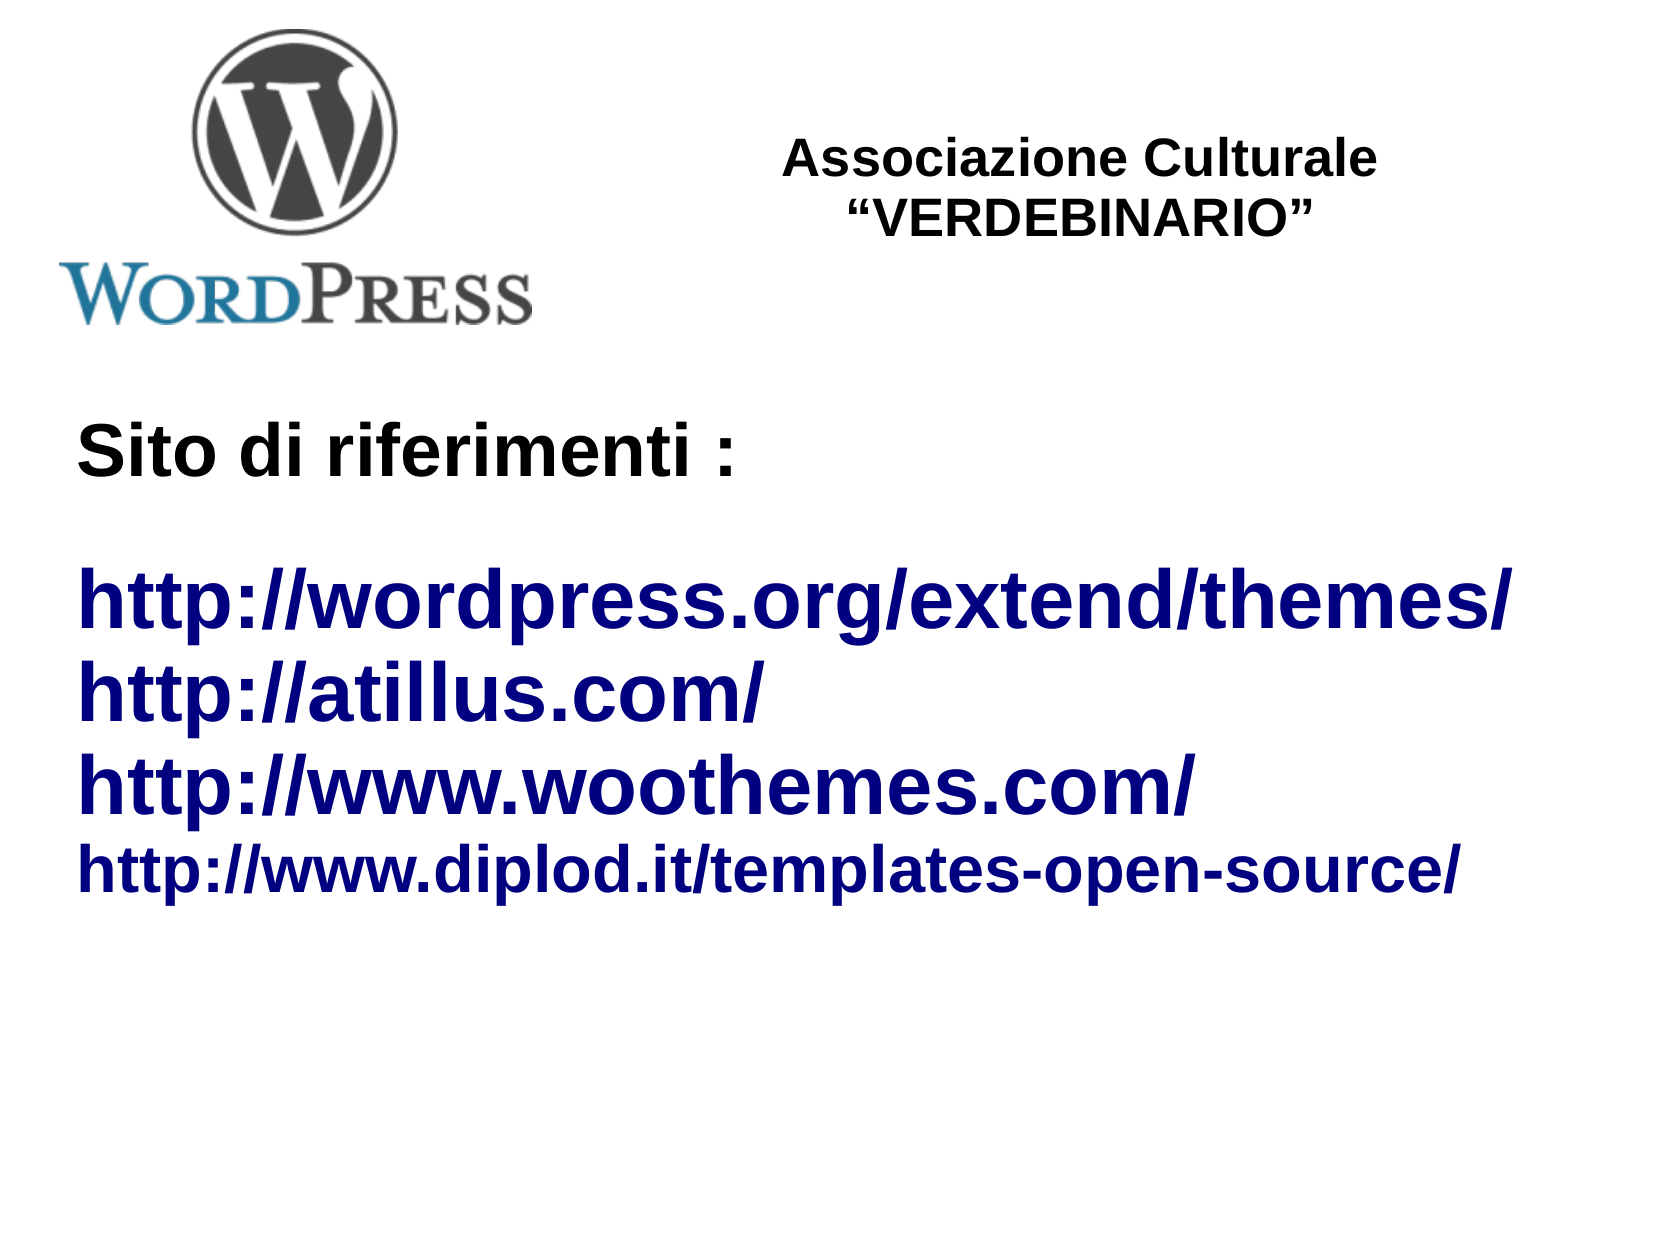

# Associazione Culturale “VERDEBINARIO”
Sito di riferimenti :
http://wordpress.org/extend/themes/
http://atillus.com/
http://www.woothemes.com/
http://www.diplod.it/templates-open-source/